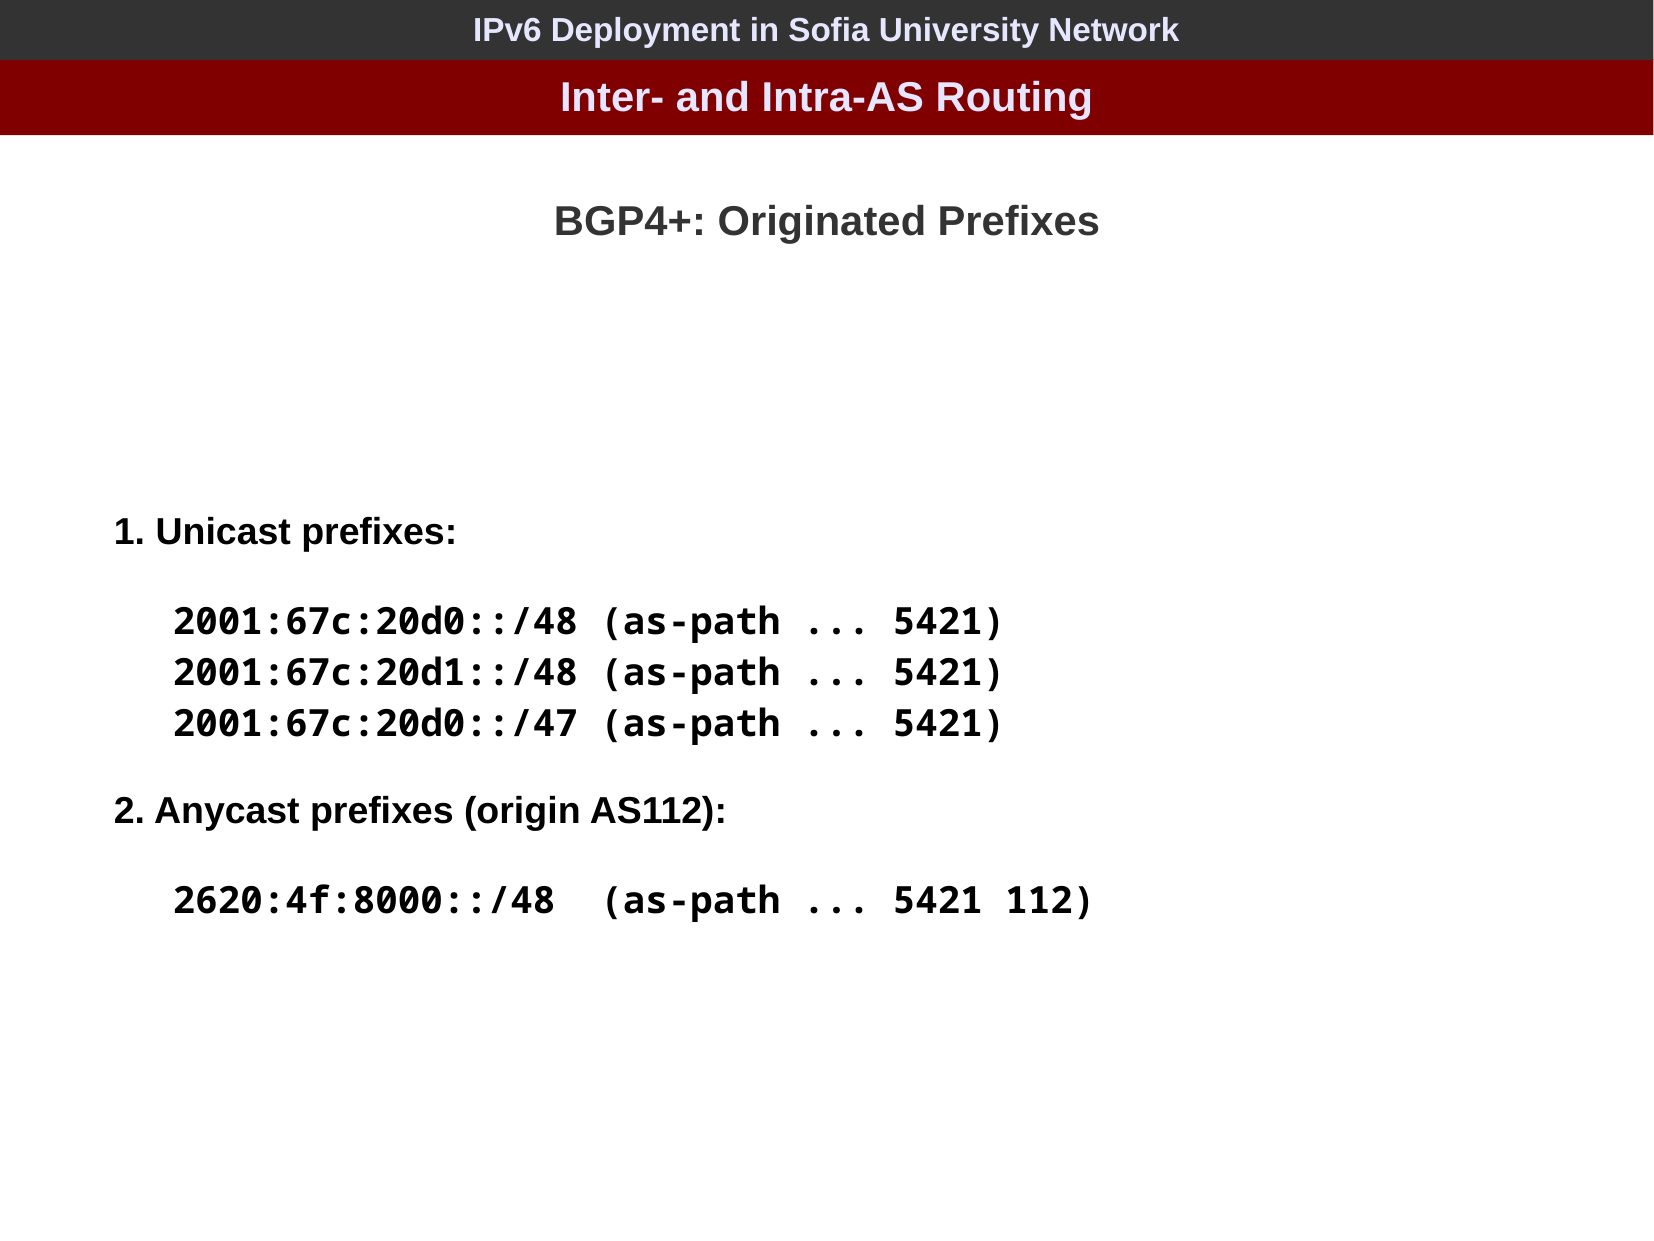

IPv6 Deployment in Sofia University Network
Inter- and Intra-AS Routing
BGP4+: Originated Prefixes
1. Unicast prefixes:
2001:67c:20d0::/48 (as-path ... 5421)
2001:67c:20d1::/48 (as-path ... 5421)
2001:67c:20d0::/47 (as-path ... 5421)
2. Anycast prefixes (origin AS112):
2620:4f:8000::/48 (as-path ... 5421 112)